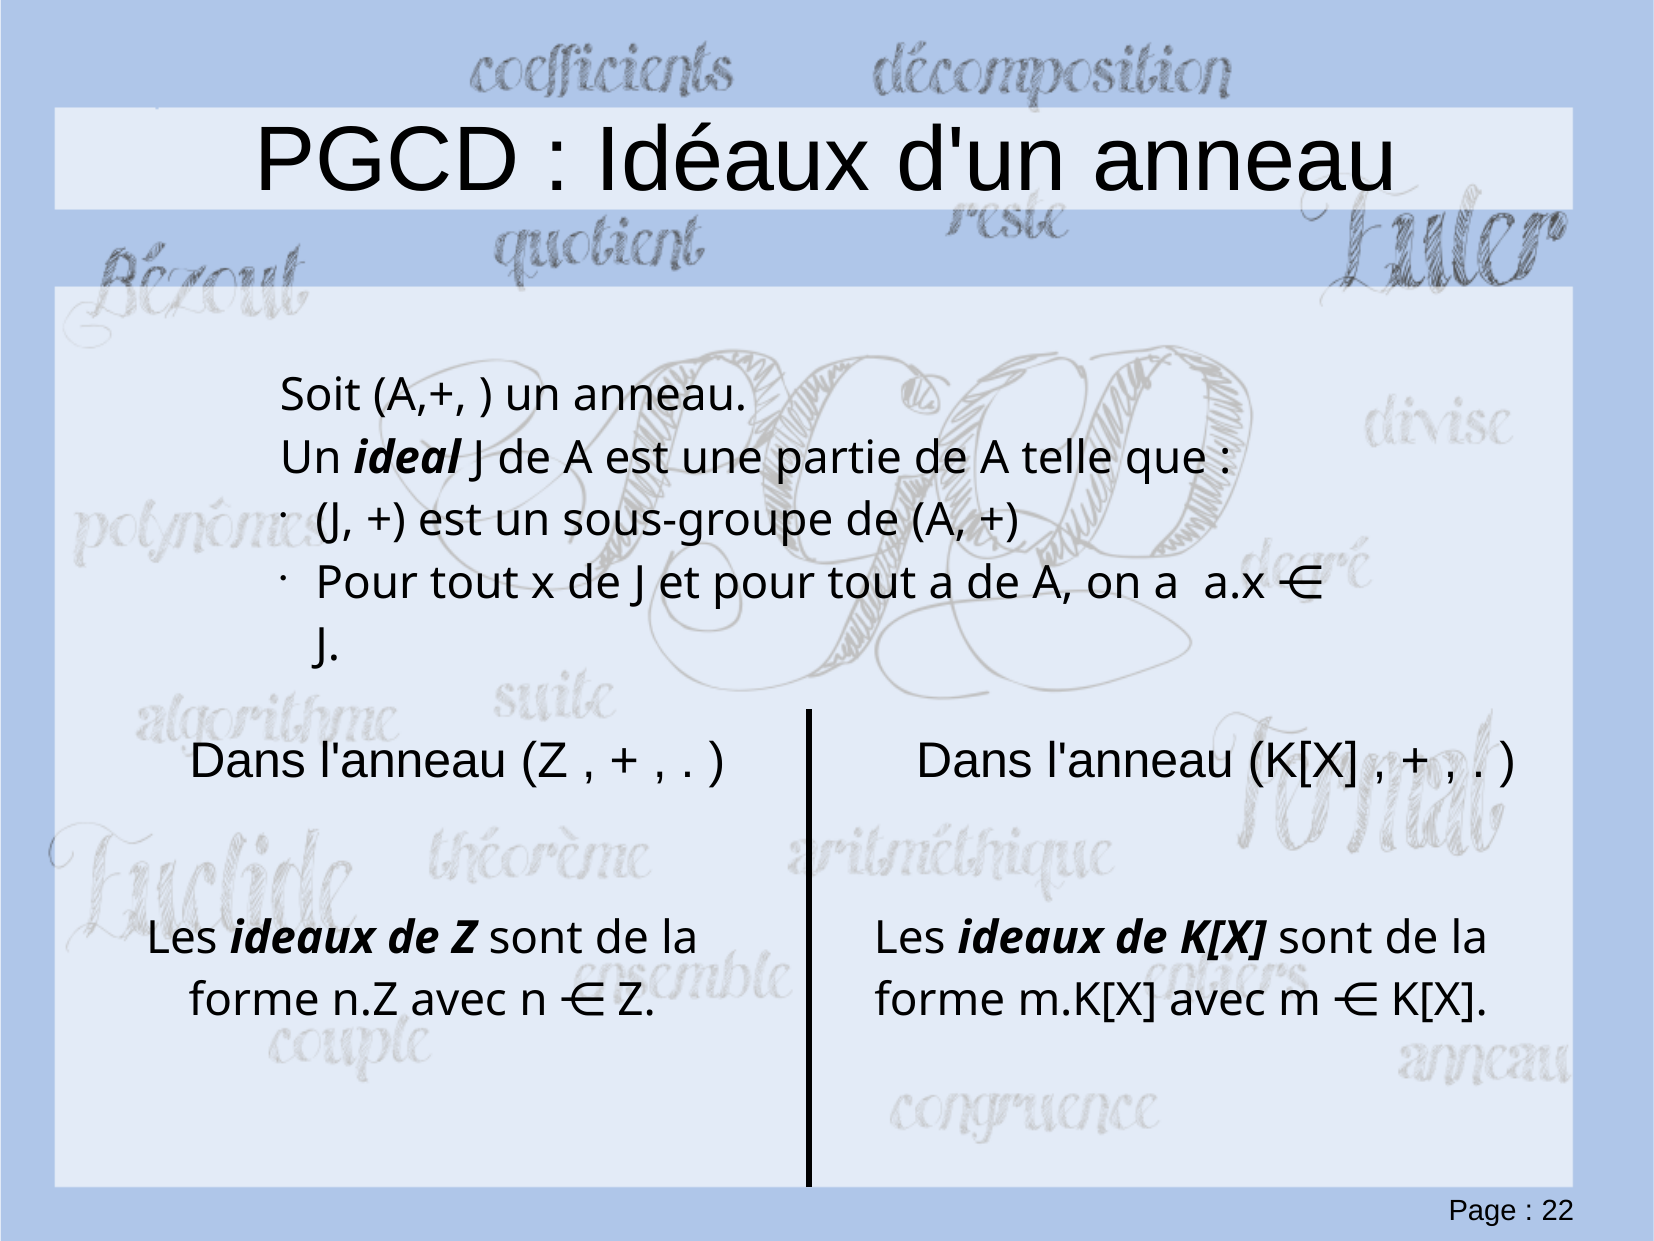

# PGCD : Idéaux d'un anneau
Soit (A,+, ) un anneau.
Un ideal J de A est une partie de A telle que :
(J, +) est un sous-groupe de (A, +)
Pour tout x de J et pour tout a de A, on a a.x ⋲ J.
Dans l'anneau (Z , + , . )
Les ideaux de Z sont de la forme n.Z avec n ⋲ Z.
Dans l'anneau (K[X] , + , . )
Les ideaux de K[X] sont de la forme m.K[X] avec m ⋲ K[X].